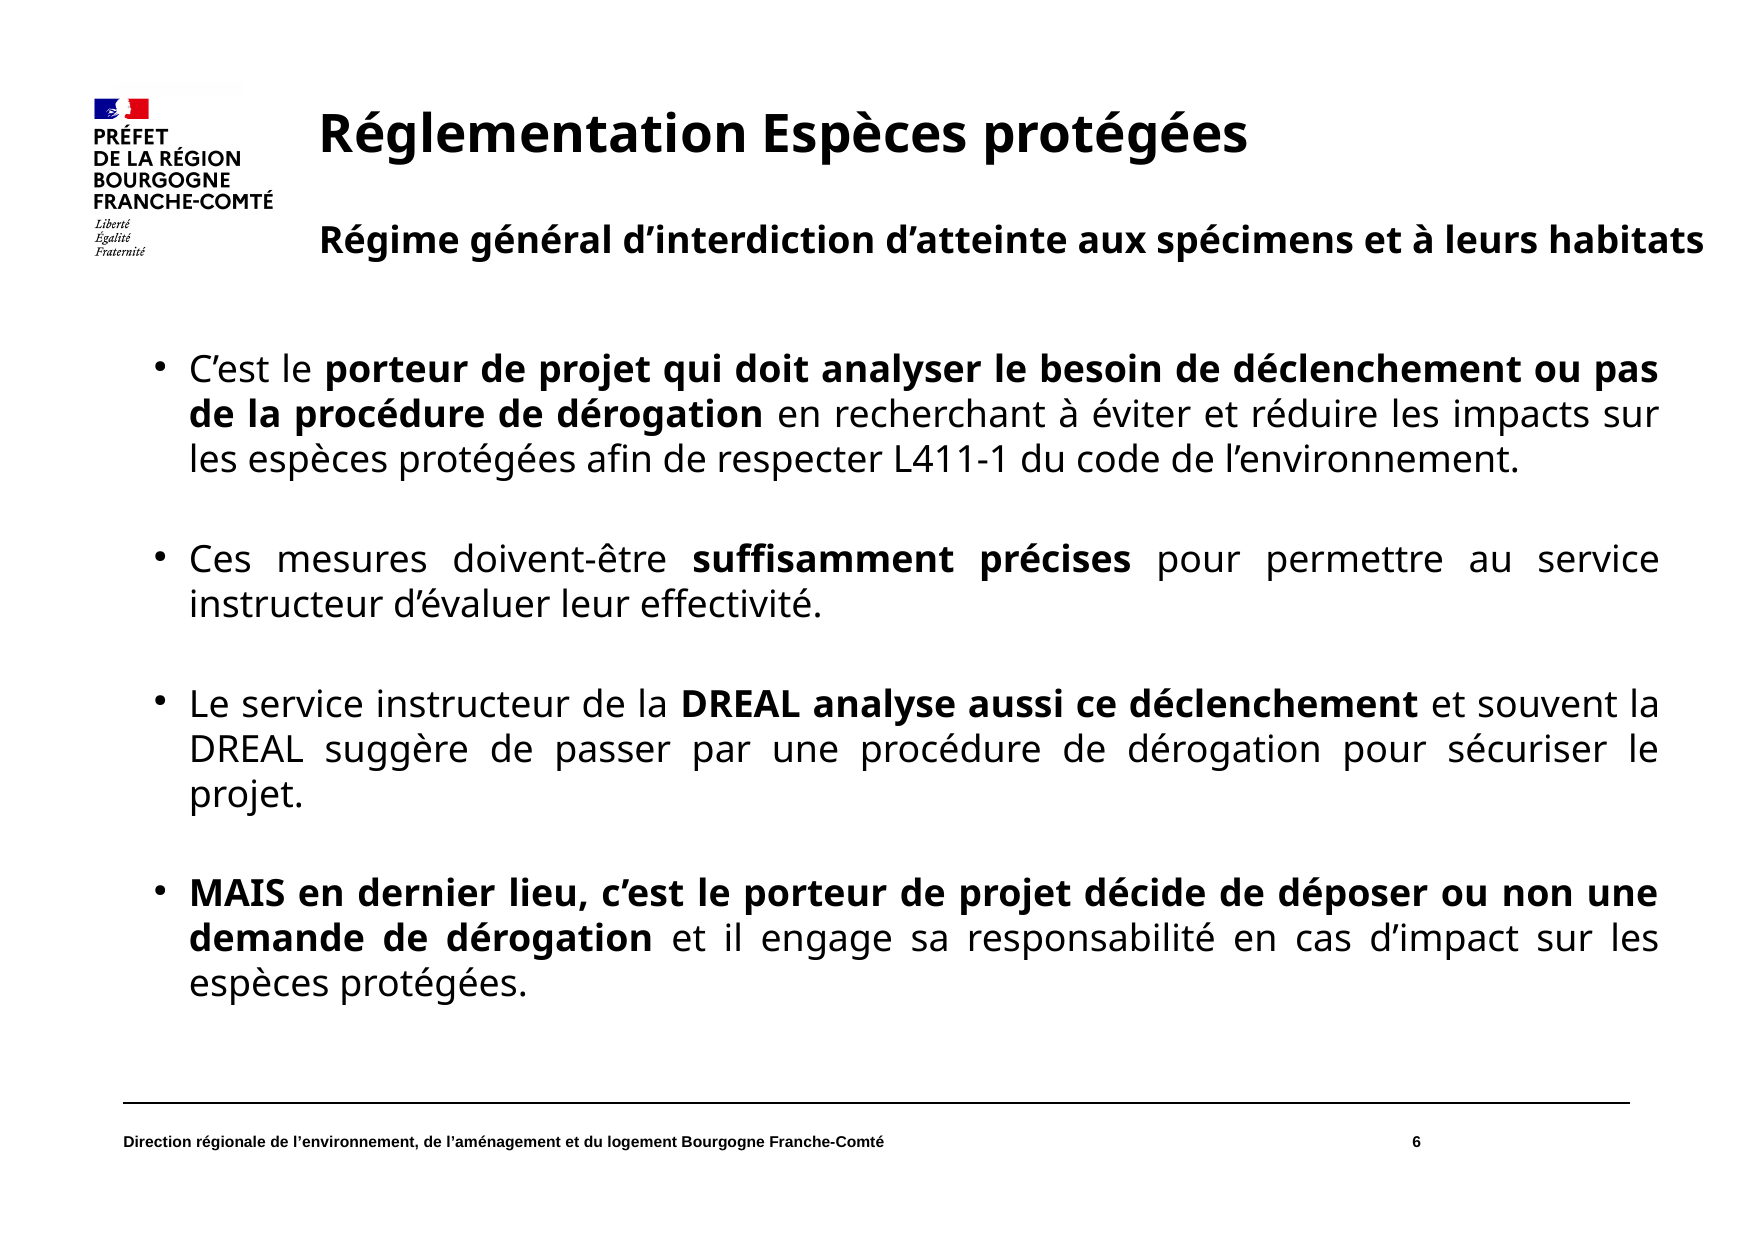

# Réglementation Espèces protégées Régime général d’interdiction d’atteinte aux spécimens et à leurs habitats
C’est le porteur de projet qui doit analyser le besoin de déclenchement ou pas de la procédure de dérogation en recherchant à éviter et réduire les impacts sur les espèces protégées afin de respecter L411-1 du code de l’environnement.
Ces mesures doivent-être suffisamment précises pour permettre au service instructeur d’évaluer leur effectivité.
Le service instructeur de la DREAL analyse aussi ce déclenchement et souvent la DREAL suggère de passer par une procédure de dérogation pour sécuriser le projet.
MAIS en dernier lieu, c’est le porteur de projet décide de déposer ou non une demande de dérogation et il engage sa responsabilité en cas d’impact sur les espèces protégées.
Direction régionale de l’environnement, de l’aménagement et du logement Auvergne-Rhône-Alpes
6